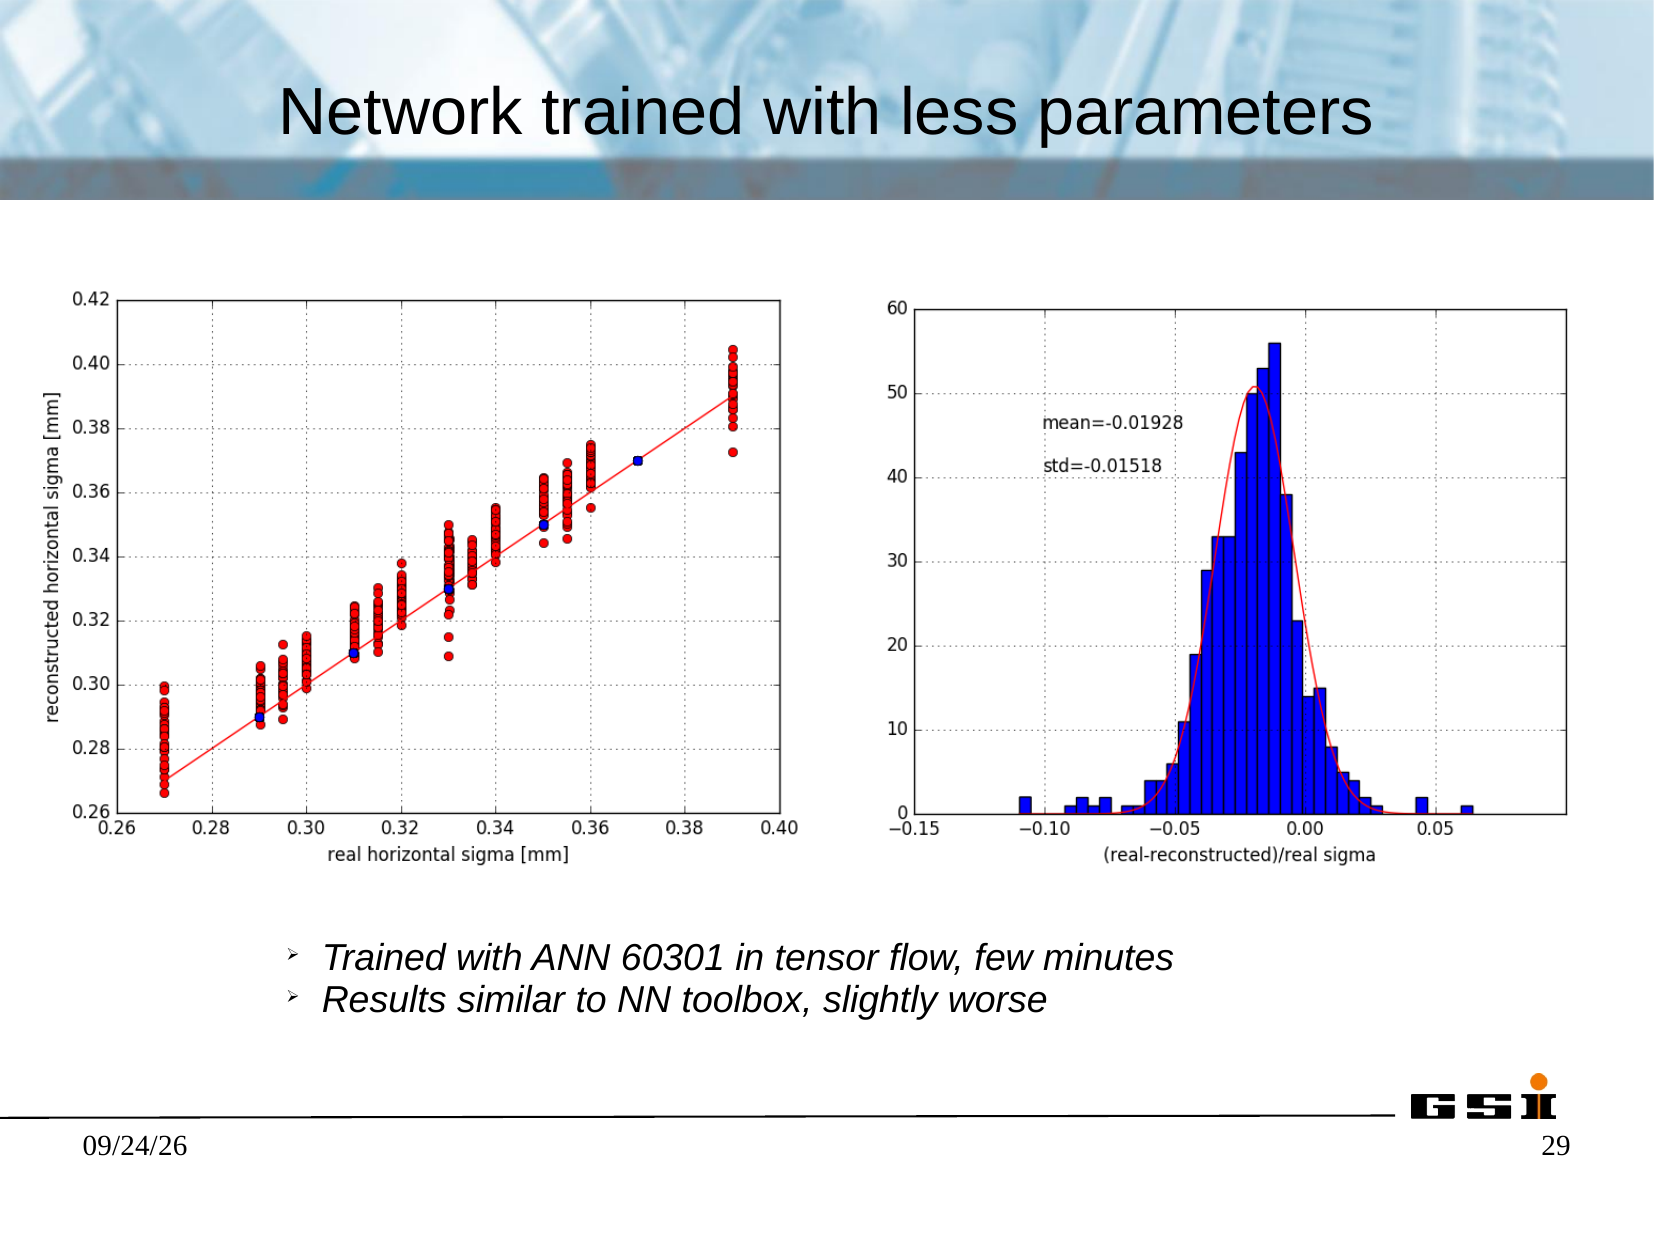

# Network trained with less parameters
Trained with ANN 60301 in tensor flow, few minutes
Results similar to NN toolbox, slightly worse
29